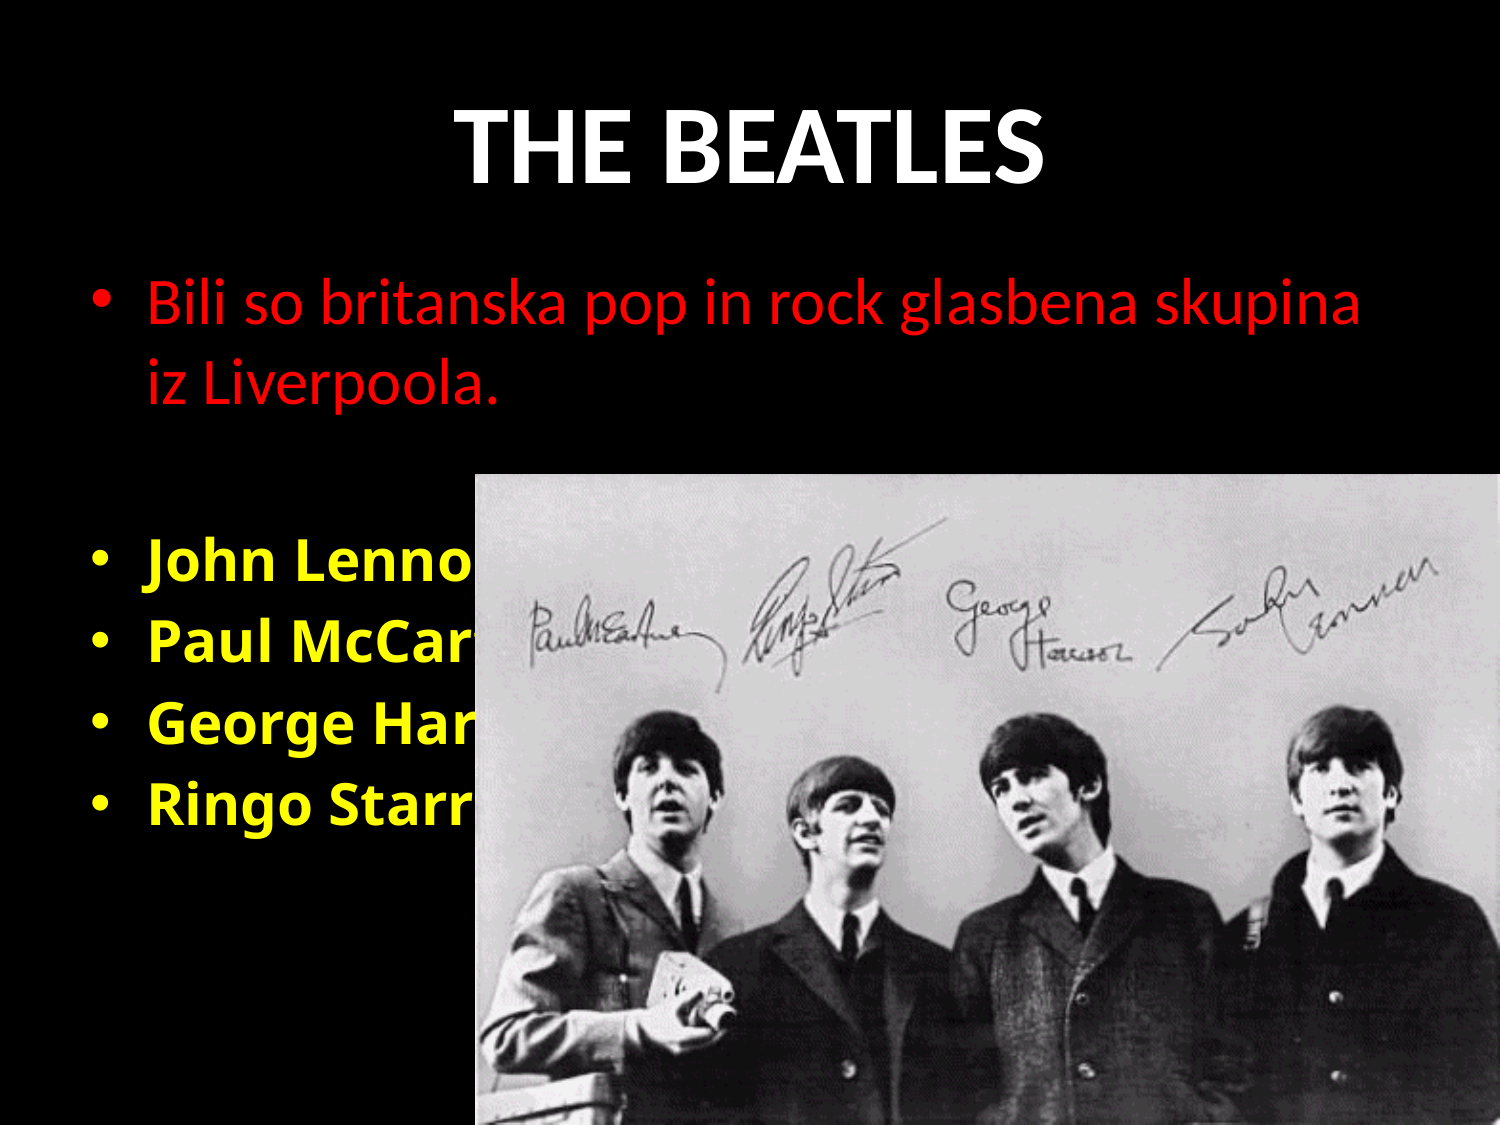

# THE BEATLES
Bili so britanska pop in rock glasbena skupina iz Liverpoola.
John Lennon vokal, ritmična kitara,
Paul McCartney bas kitara,
George Harrison vokal, vodilna kitara,
Ringo Starr bobni.